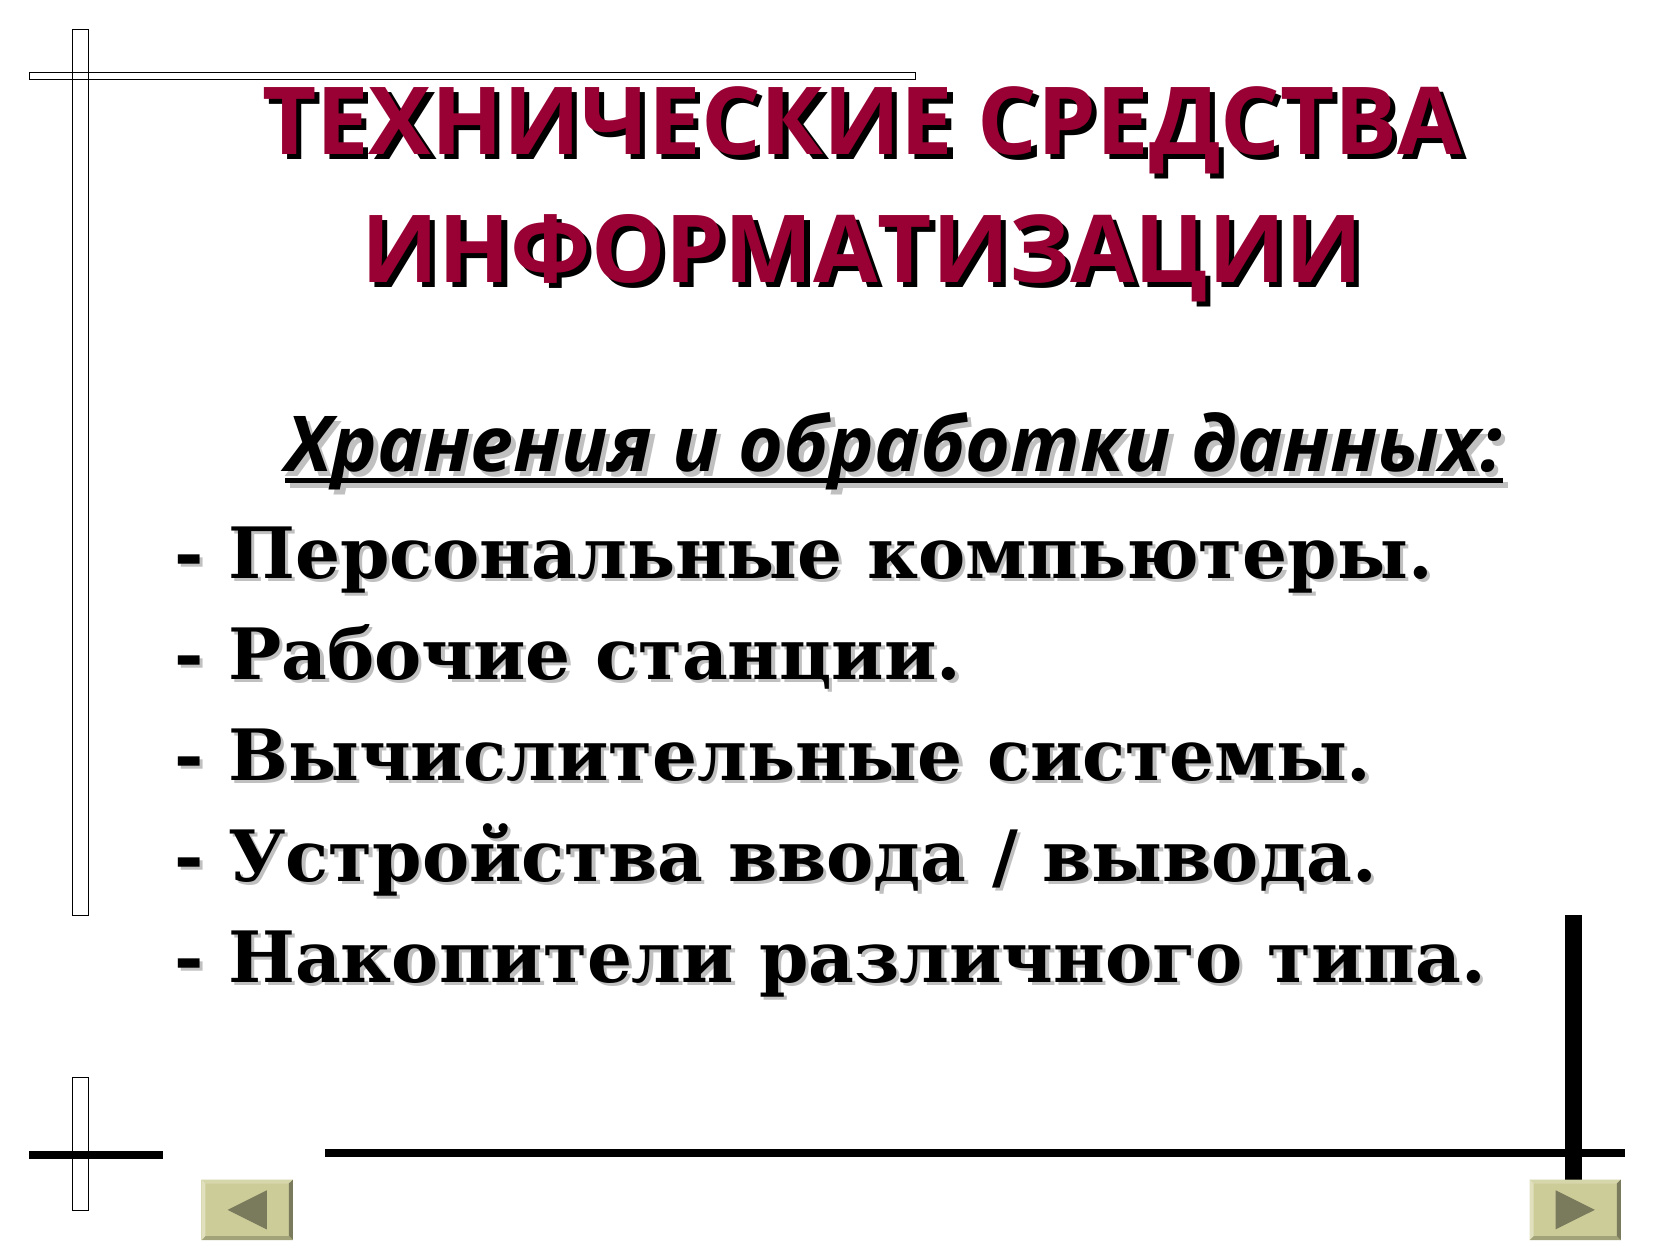

# ТЕХНИЧЕСКИЕ СРЕДСТВА ИНФОРМАТИЗАЦИИ
 Хранения и обработки данных:
 - Персональные компьютеры.
 - Рабочие станции.
 - Вычислительные системы.
 - Устройства ввода / вывода.
 - Накопители различного типа.